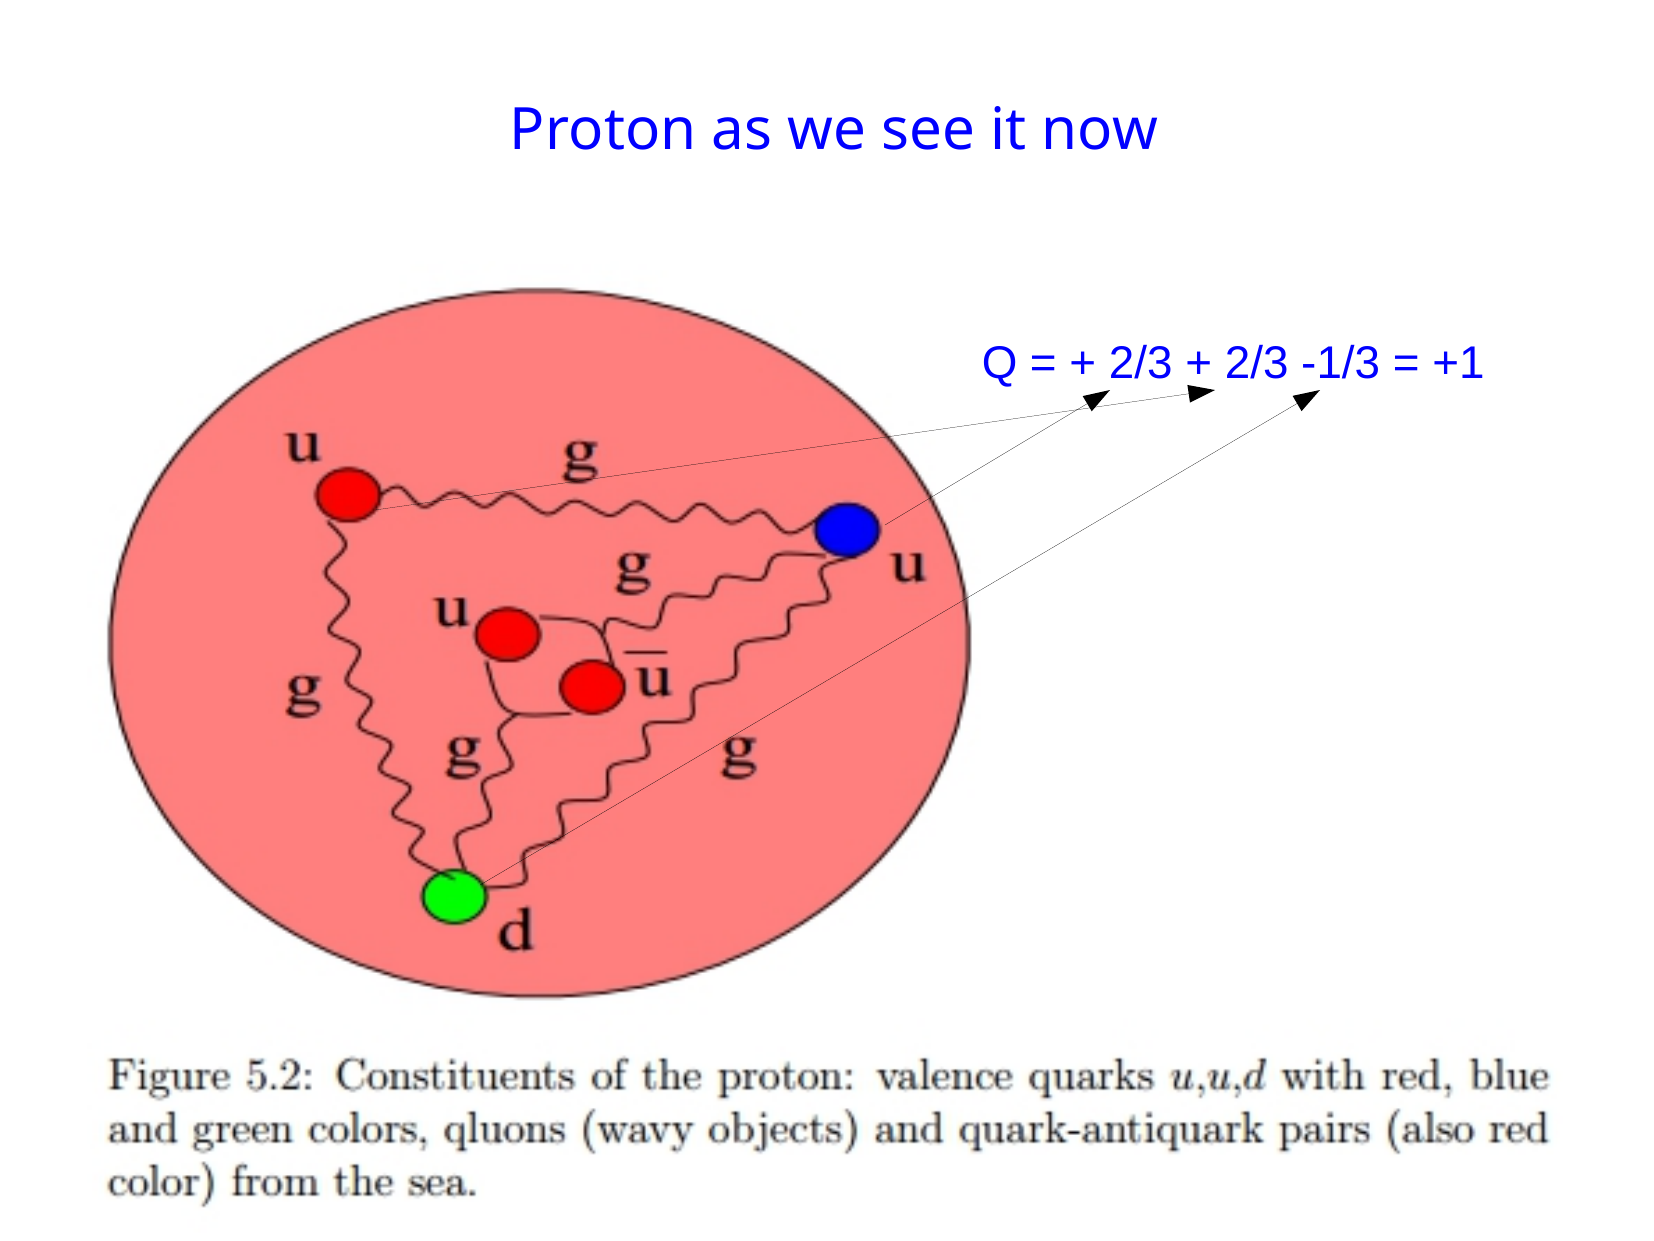

Proton as we see it now
Q = + 2/3 + 2/3 -1/3 = +1